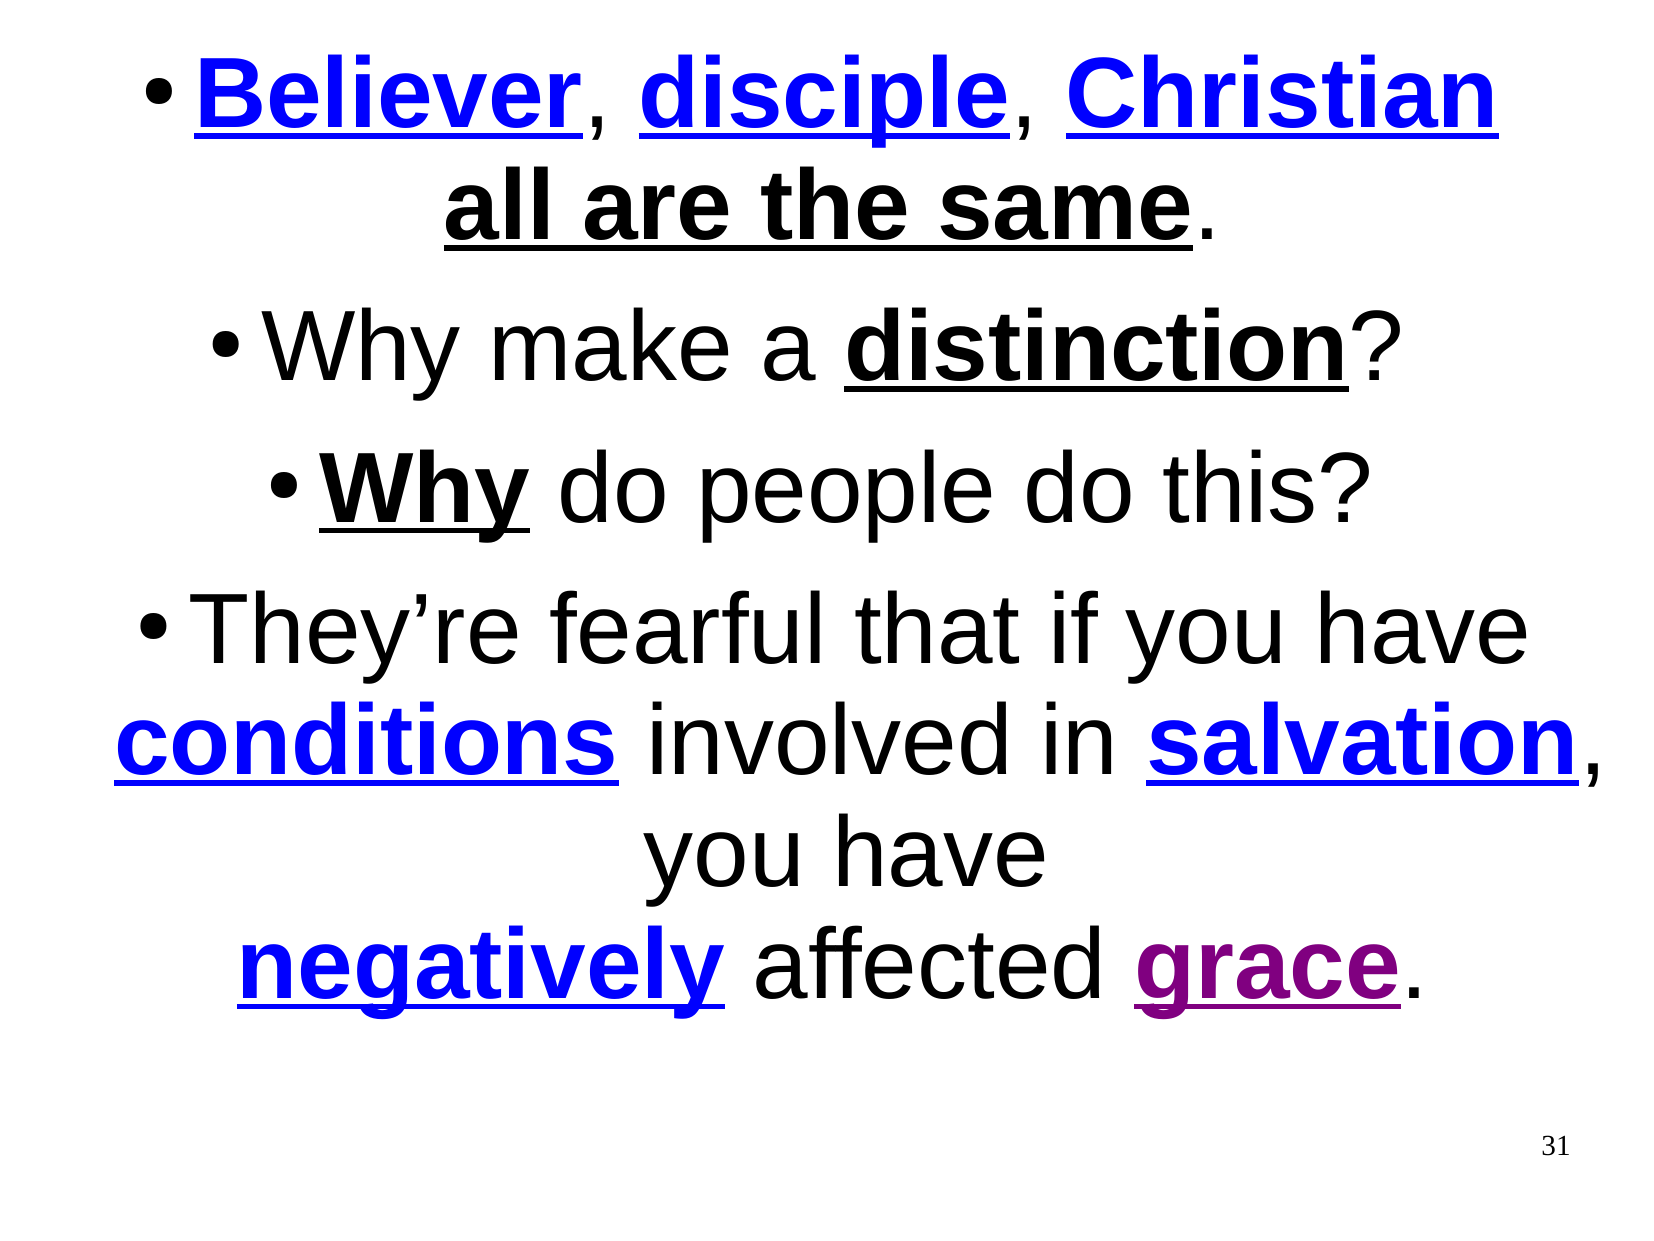

# Believer, disciple, Christian all are the same.
Why make a distinction?
Why do people do this?
They’re fearful that if you have conditions involved in salvation, you have
negatively affected grace.
31